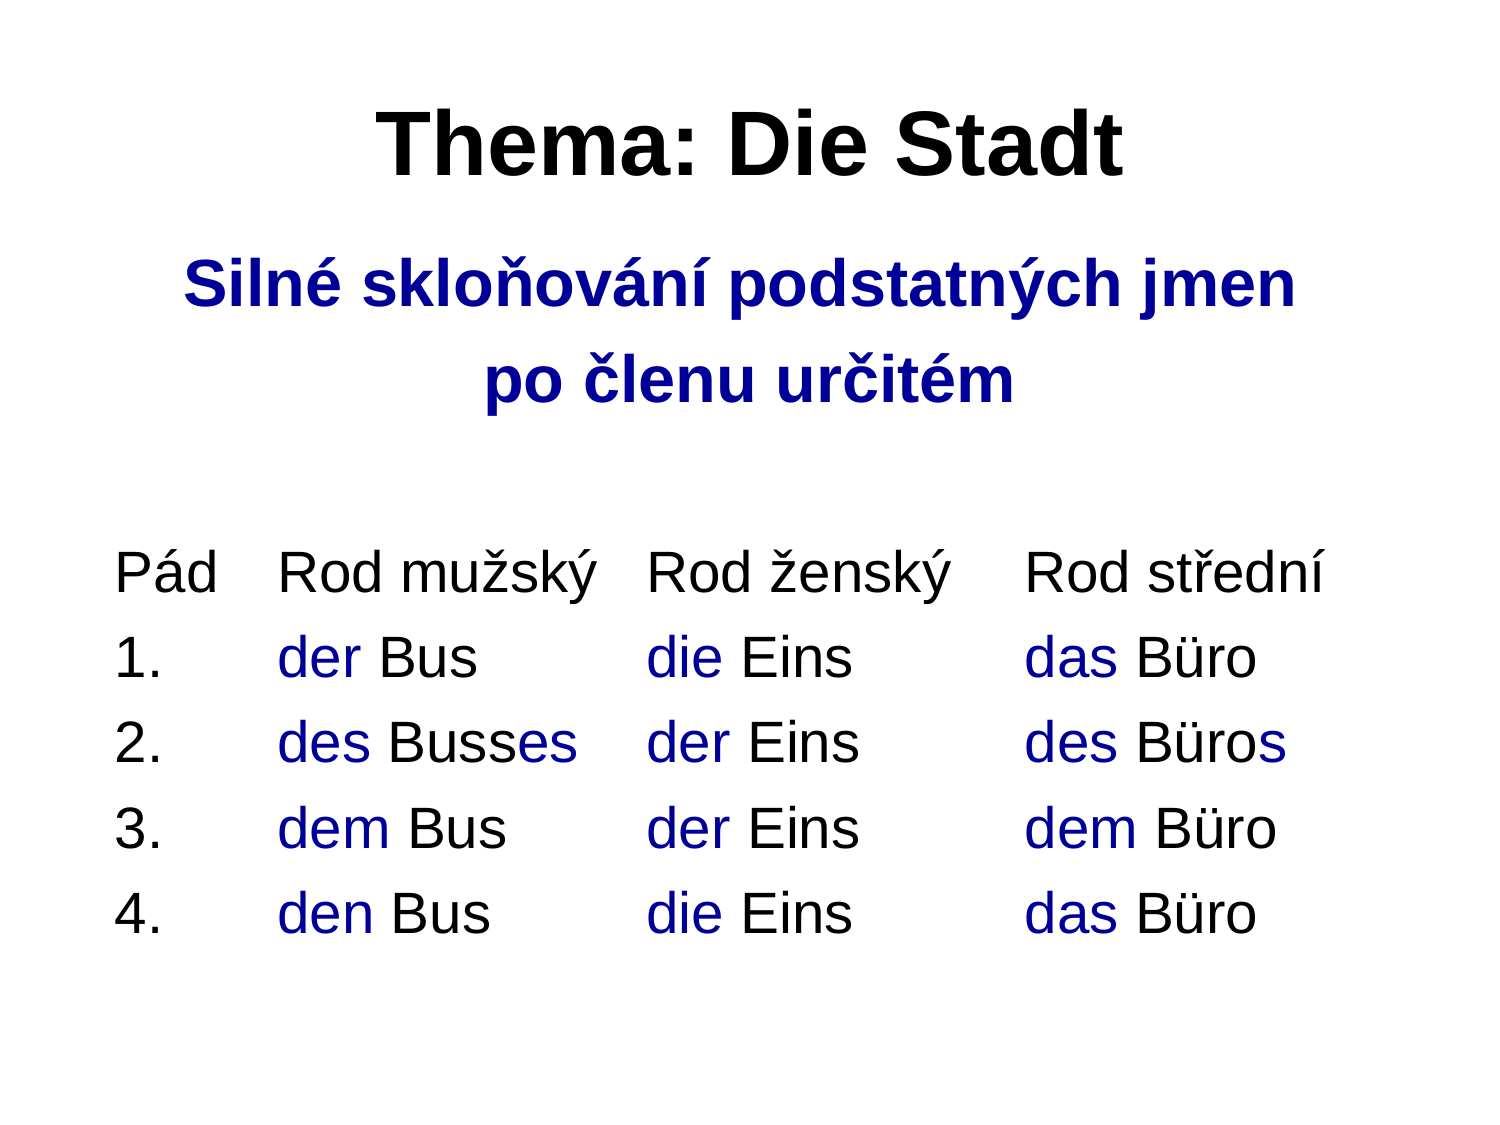

# Thema: Die Stadt
Silné skloňování podstatných jmen
po členu určitém
| Pád | Rod mužský | Rod ženský | Rod střední |
| --- | --- | --- | --- |
| 1. | der Bus | die Eins | das Büro |
| 2. | des Busses | der Eins | des Büros |
| 3. | dem Bus | der Eins | dem Büro |
| 4. | den Bus | die Eins | das Büro |